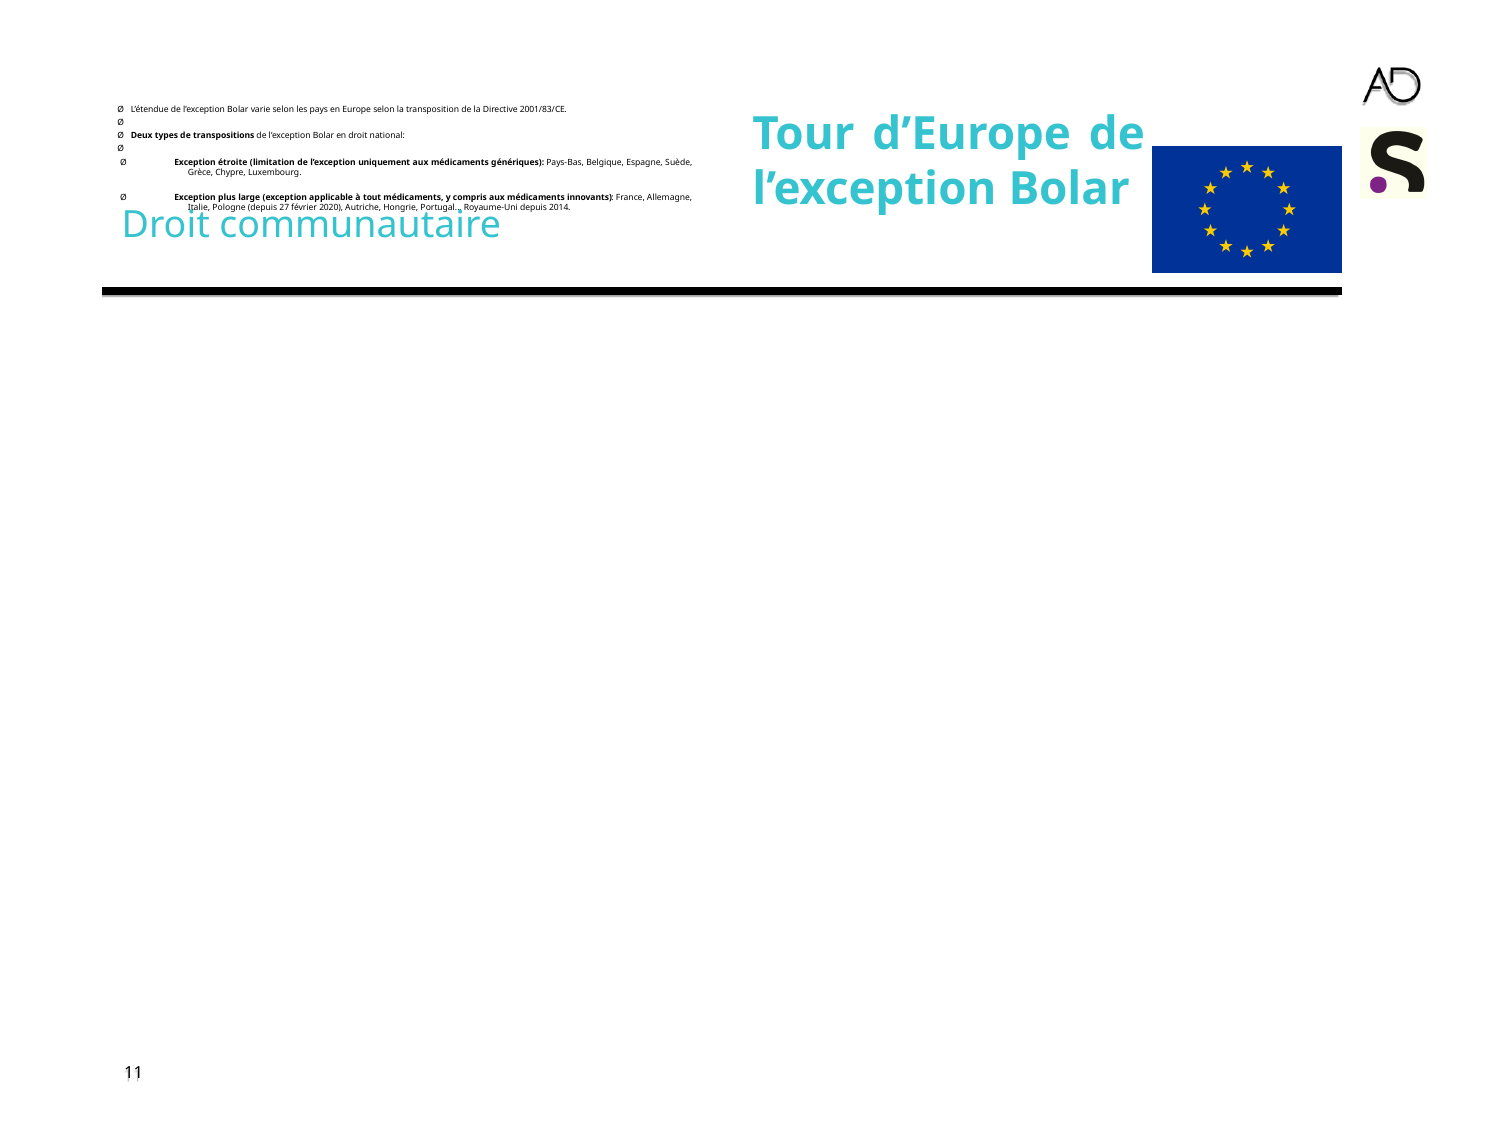

# L’étendue de l’exception Bolar varie selon les pays en Europe selon la transposition de la Directive 2001/83/CE.
Deux types de transpositions de l’exception Bolar en droit national:
Exception étroite (limitation de l’exception uniquement aux médicaments génériques): Pays-Bas, Belgique, Espagne, Suède, Grèce, Chypre, Luxembourg.
Exception plus large (exception applicable à tout médicaments, y compris aux médicaments innovants): France, Allemagne, Italie, Pologne (depuis 27 février 2020), Autriche, Hongrie, Portugal... Royaume-Uni depuis 2014.
Tour d’Europe de l’exception Bolar
Droit communautaire